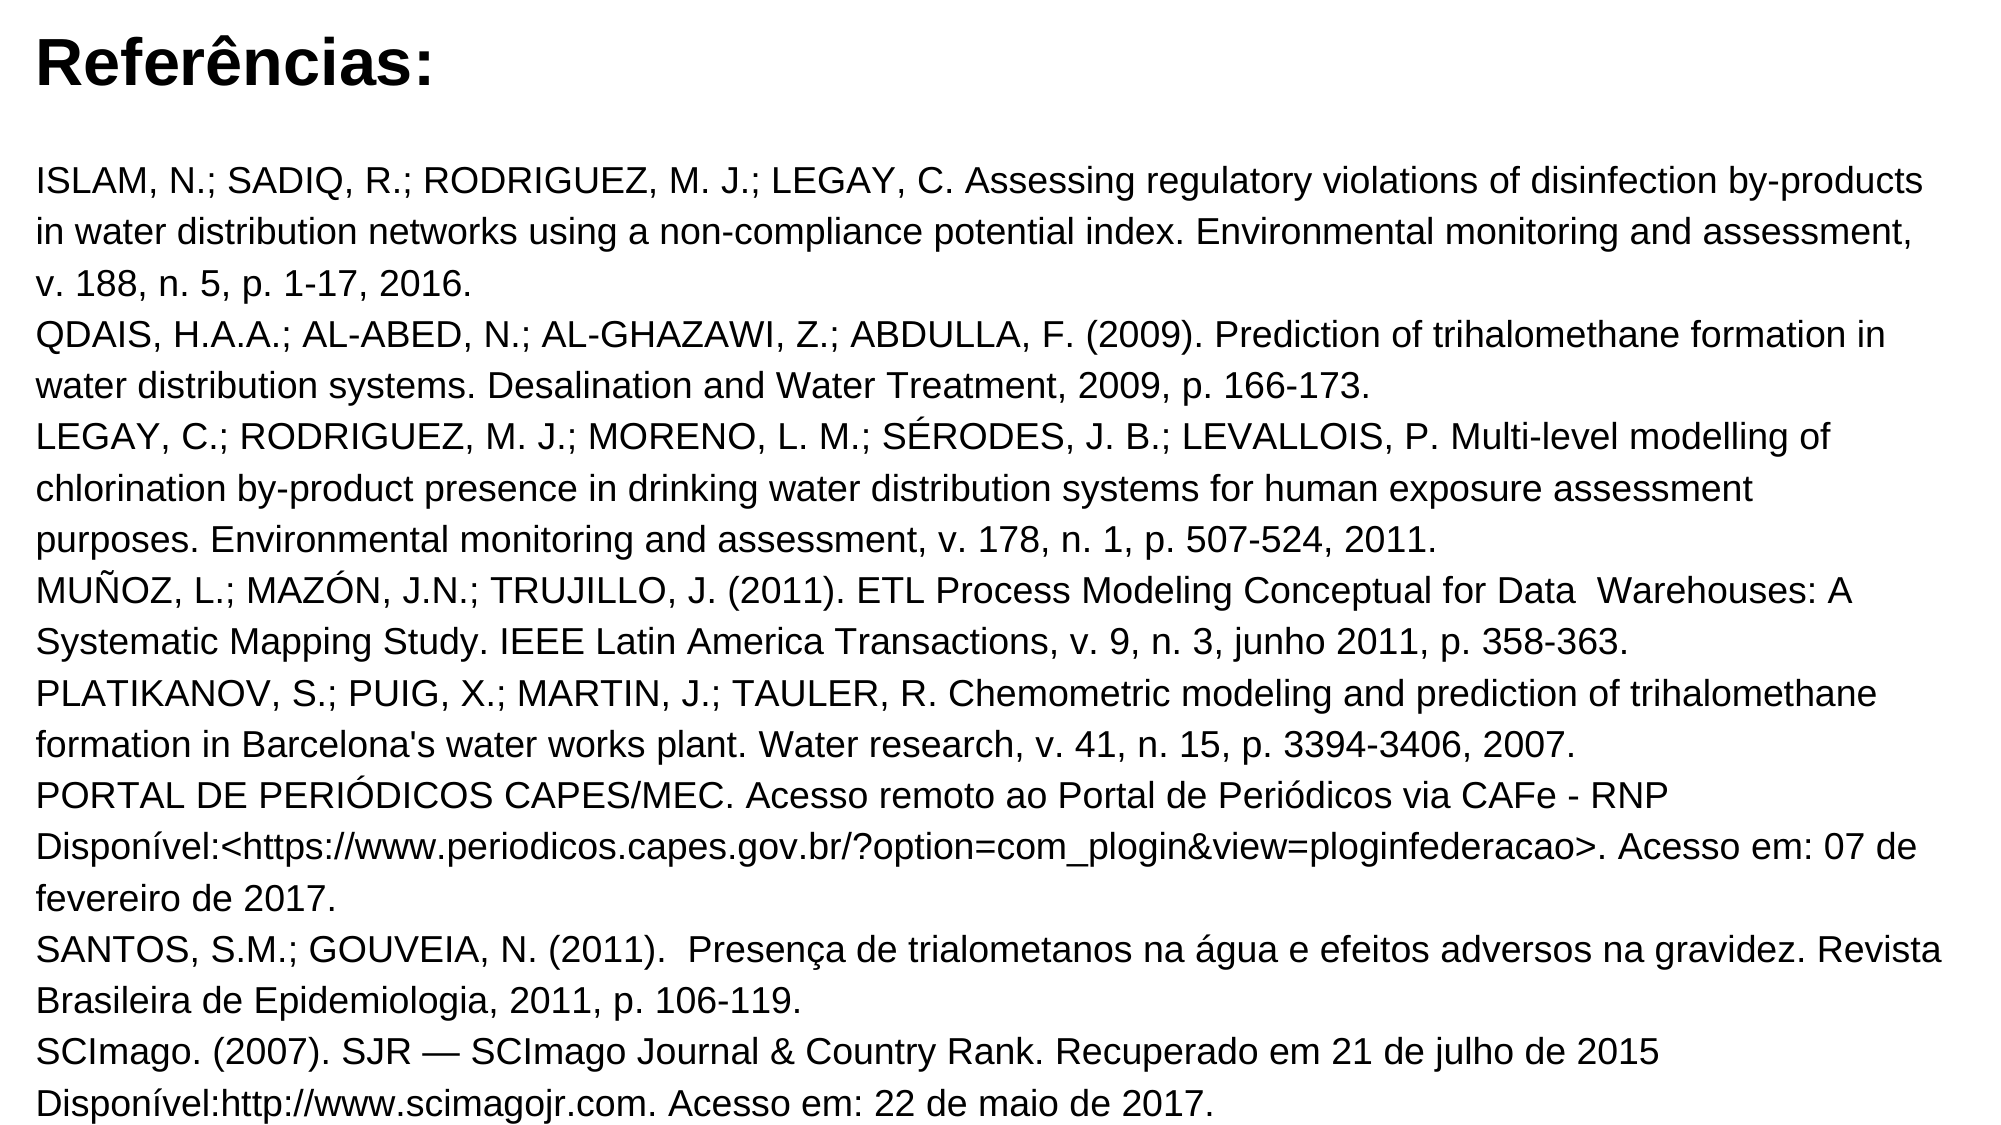

# Referências: ISLAM, N.; SADIQ, R.; RODRIGUEZ, M. J.; LEGAY, C. Assessing regulatory violations of disinfection by-products in water distribution networks using a non-compliance potential index. Environmental monitoring and assessment, v. 188, n. 5, p. 1-17, 2016. QDAIS, H.A.A.; AL-ABED, N.; AL-GHAZAWI, Z.; ABDULLA, F. (2009). Prediction of trihalomethane formation in water distribution systems. Desalination and Water Treatment, 2009, p. 166-173. LEGAY, C.; RODRIGUEZ, M. J.; MORENO, L. M.; SÉRODES, J. B.; LEVALLOIS, P. Multi-level modelling of chlorination by-product presence in drinking water distribution systems for human exposure assessment purposes. Environmental monitoring and assessment, v. 178, n. 1, p. 507-524, 2011. MUÑOZ, L.; MAZÓN, J.N.; TRUJILLO, J. (2011). ETL Process Modeling Conceptual for Data Warehouses: A Systematic Mapping Study. IEEE Latin America Transactions, v. 9, n. 3, junho 2011, p. 358-363. PLATIKANOV, S.; PUIG, X.; MARTIN, J.; TAULER, R. Chemometric modeling and prediction of trihalomethane formation in Barcelona's water works plant. Water research, v. 41, n. 15, p. 3394-3406, 2007. PORTAL DE PERIÓDICOS CAPES/MEC. Acesso remoto ao Portal de Periódicos via CAFe - RNP Disponível:<https://www.periodicos.capes.gov.br/?option=com_plogin&view=ploginfederacao>. Acesso em: 07 de fevereiro de 2017. SANTOS, S.M.; GOUVEIA, N. (2011). Presença de trialometanos na água e efeitos adversos na gravidez. Revista Brasileira de Epidemiologia, 2011, p. 106-119. SCImago. (2007). SJR — SCImago Journal & Country Rank. Recuperado em 21 de julho de 2015 Disponível:http://www.scimagojr.com. Acesso em: 22 de maio de 2017.